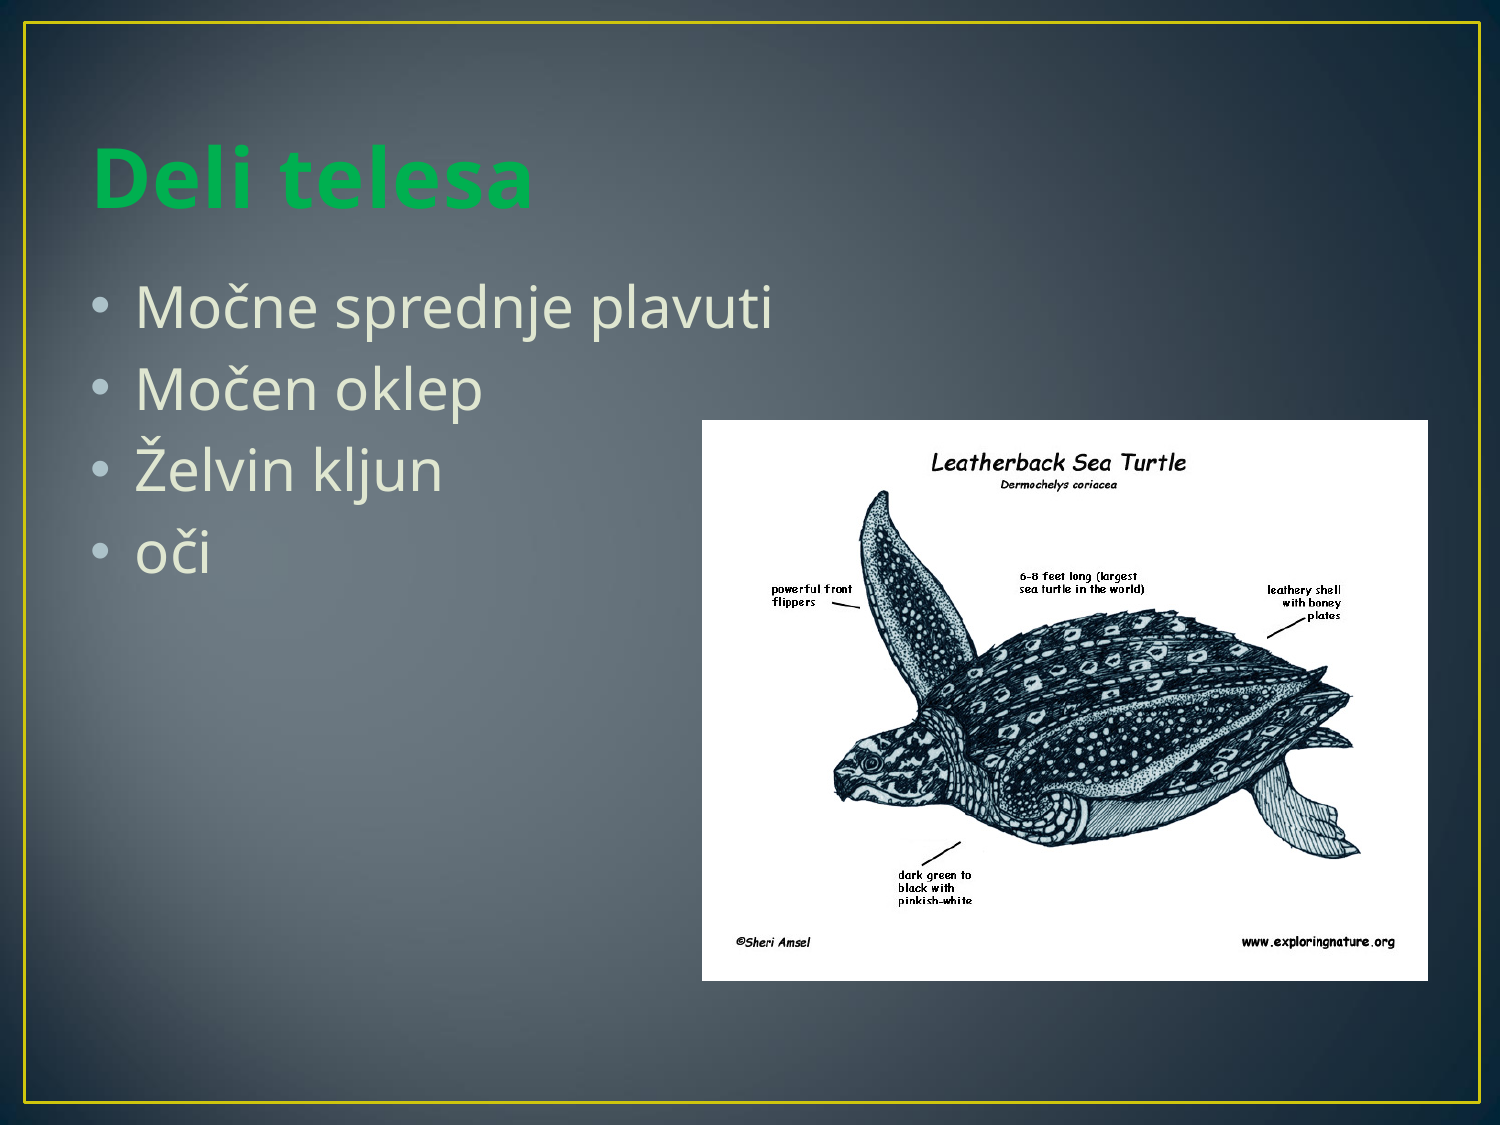

# Deli telesa
Močne sprednje plavuti
Močen oklep
Želvin kljun
oči